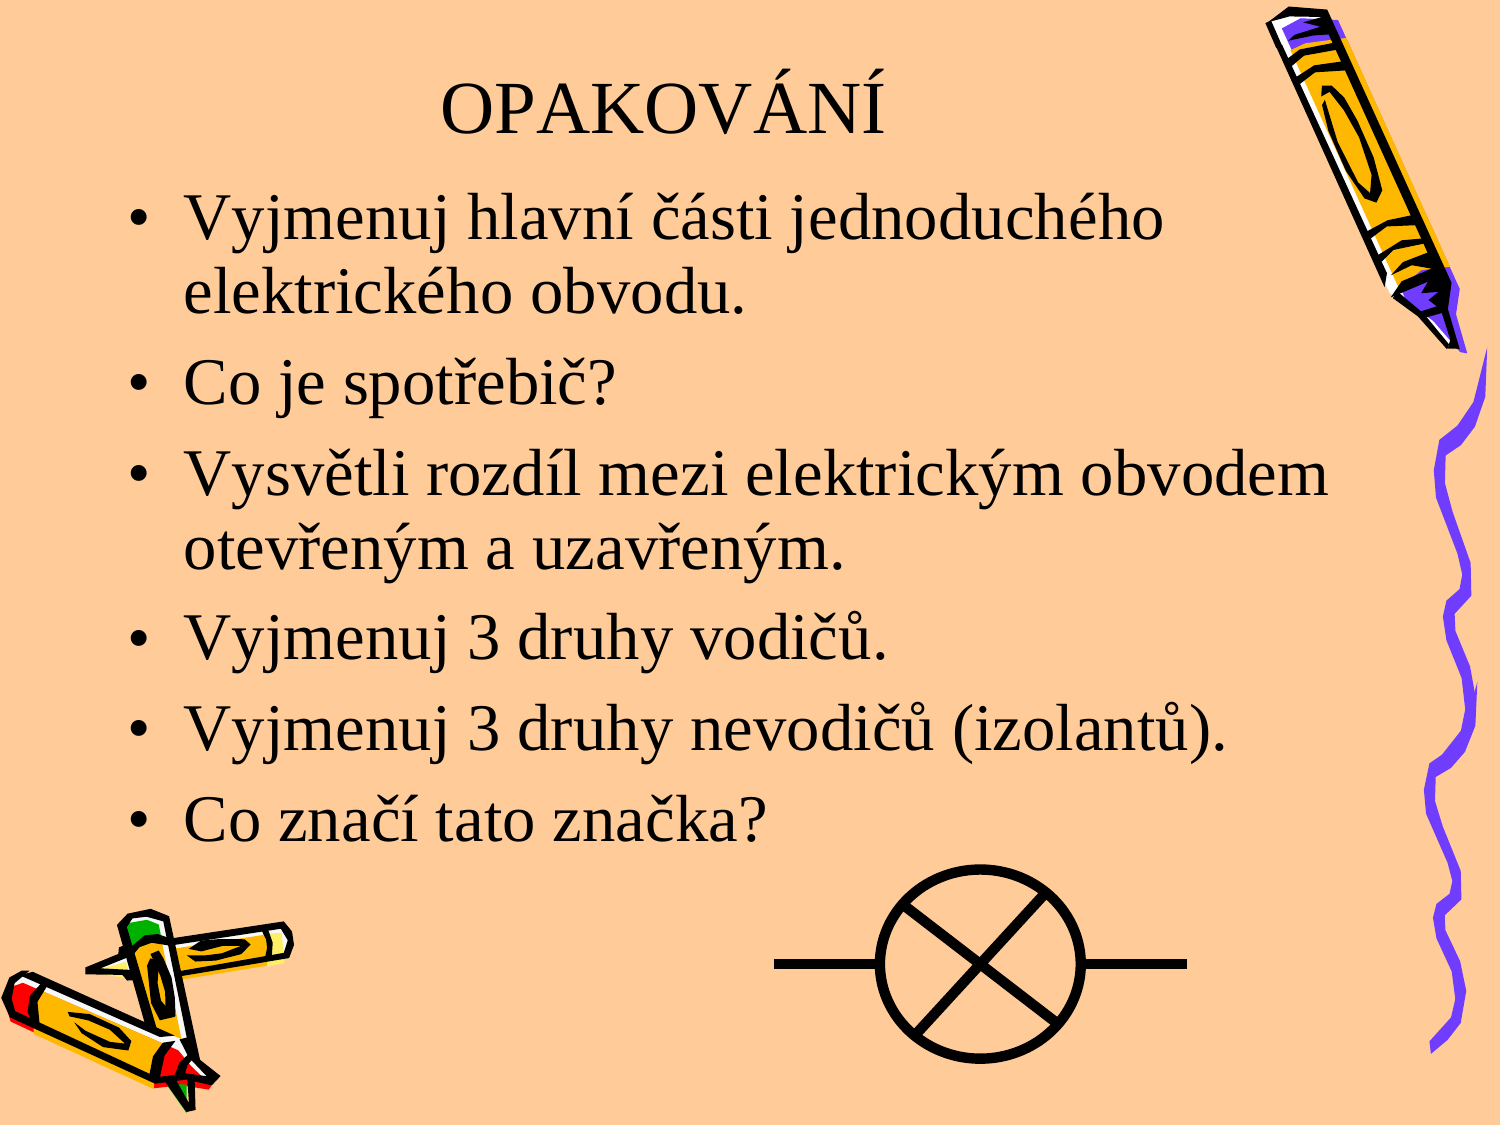

# OPAKOVÁNÍ
Vyjmenuj hlavní části jednoduchého elektrického obvodu.
Co je spotřebič?
Vysvětli rozdíl mezi elektrickým obvodem otevřeným a uzavřeným.
Vyjmenuj 3 druhy vodičů.
Vyjmenuj 3 druhy nevodičů (izolantů).
Co značí tato značka?